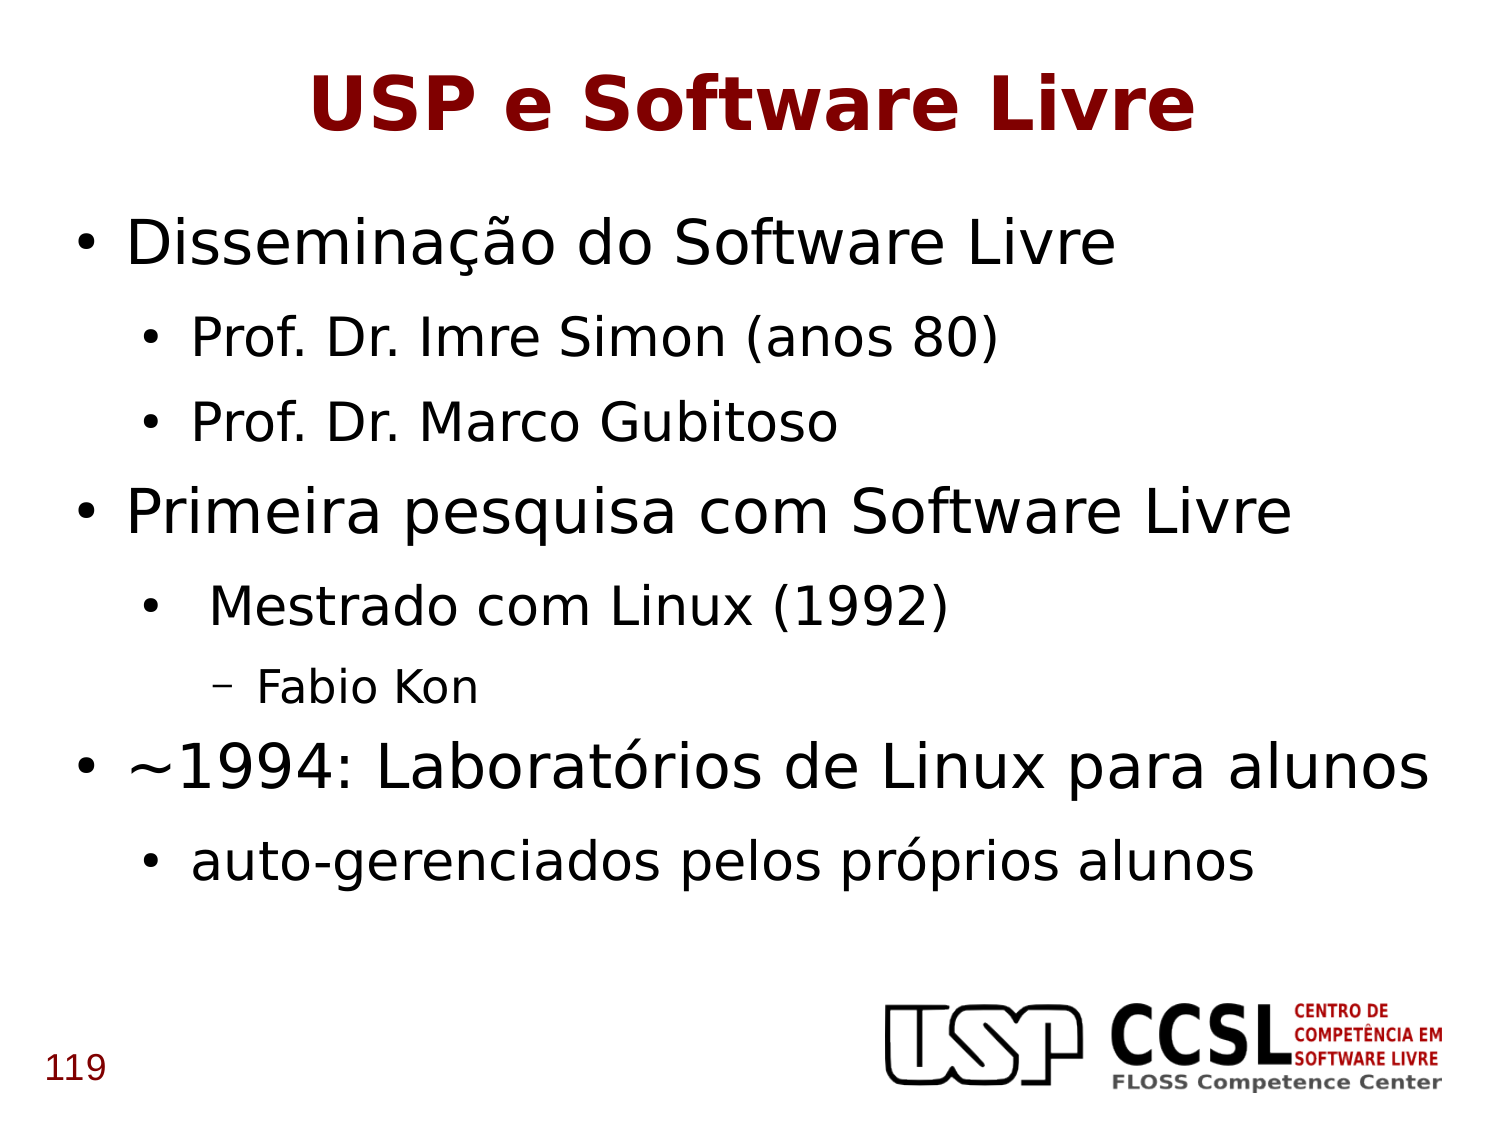

# USP e Software Livre
Disseminação do Software Livre
Prof. Dr. Imre Simon (anos 80)
Prof. Dr. Marco Gubitoso
Primeira pesquisa com Software Livre
 Mestrado com Linux (1992)
Fabio Kon
~1994: Laboratórios de Linux para alunos
auto-gerenciados pelos próprios alunos